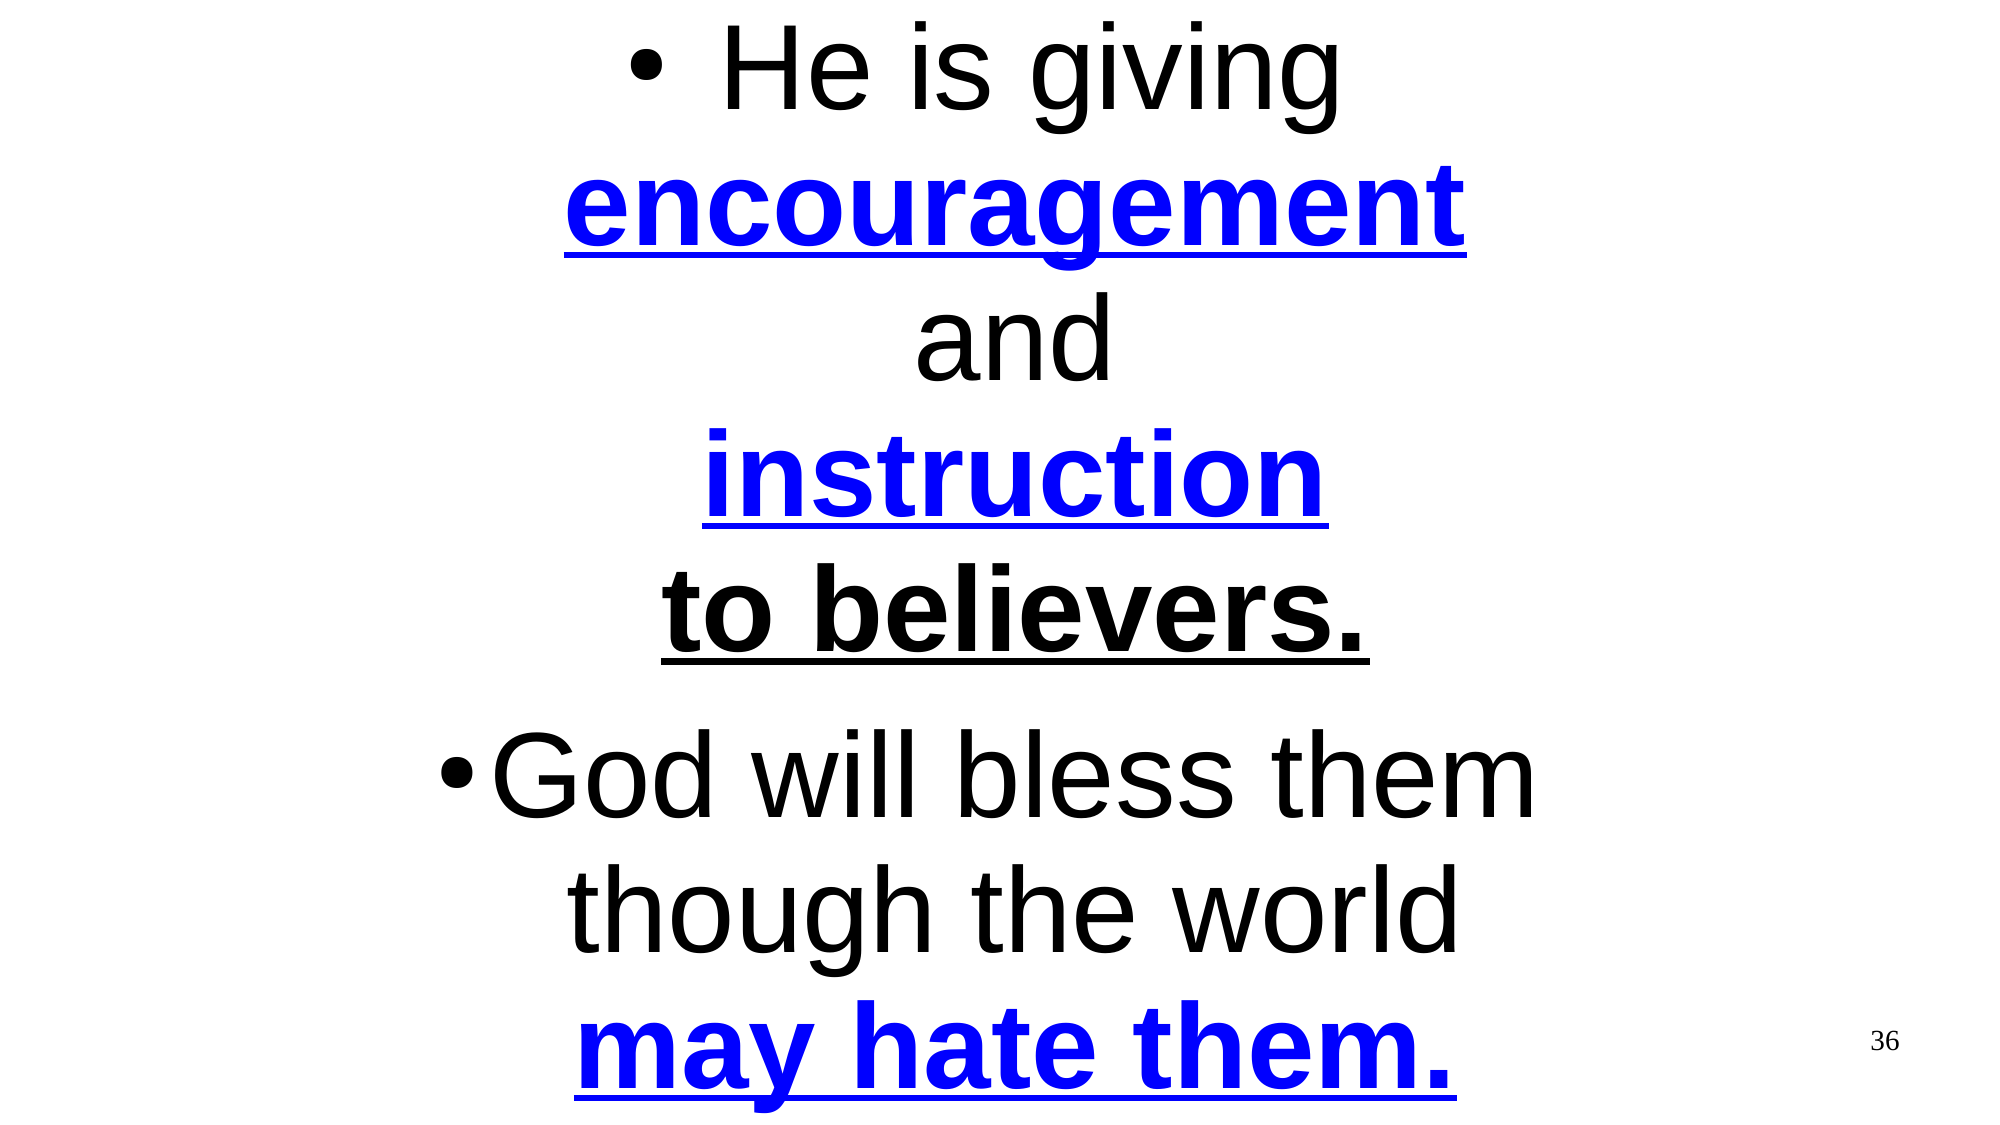

# He is giving encouragement and instruction to believers.
God will bless them
though the world
may hate them.
36